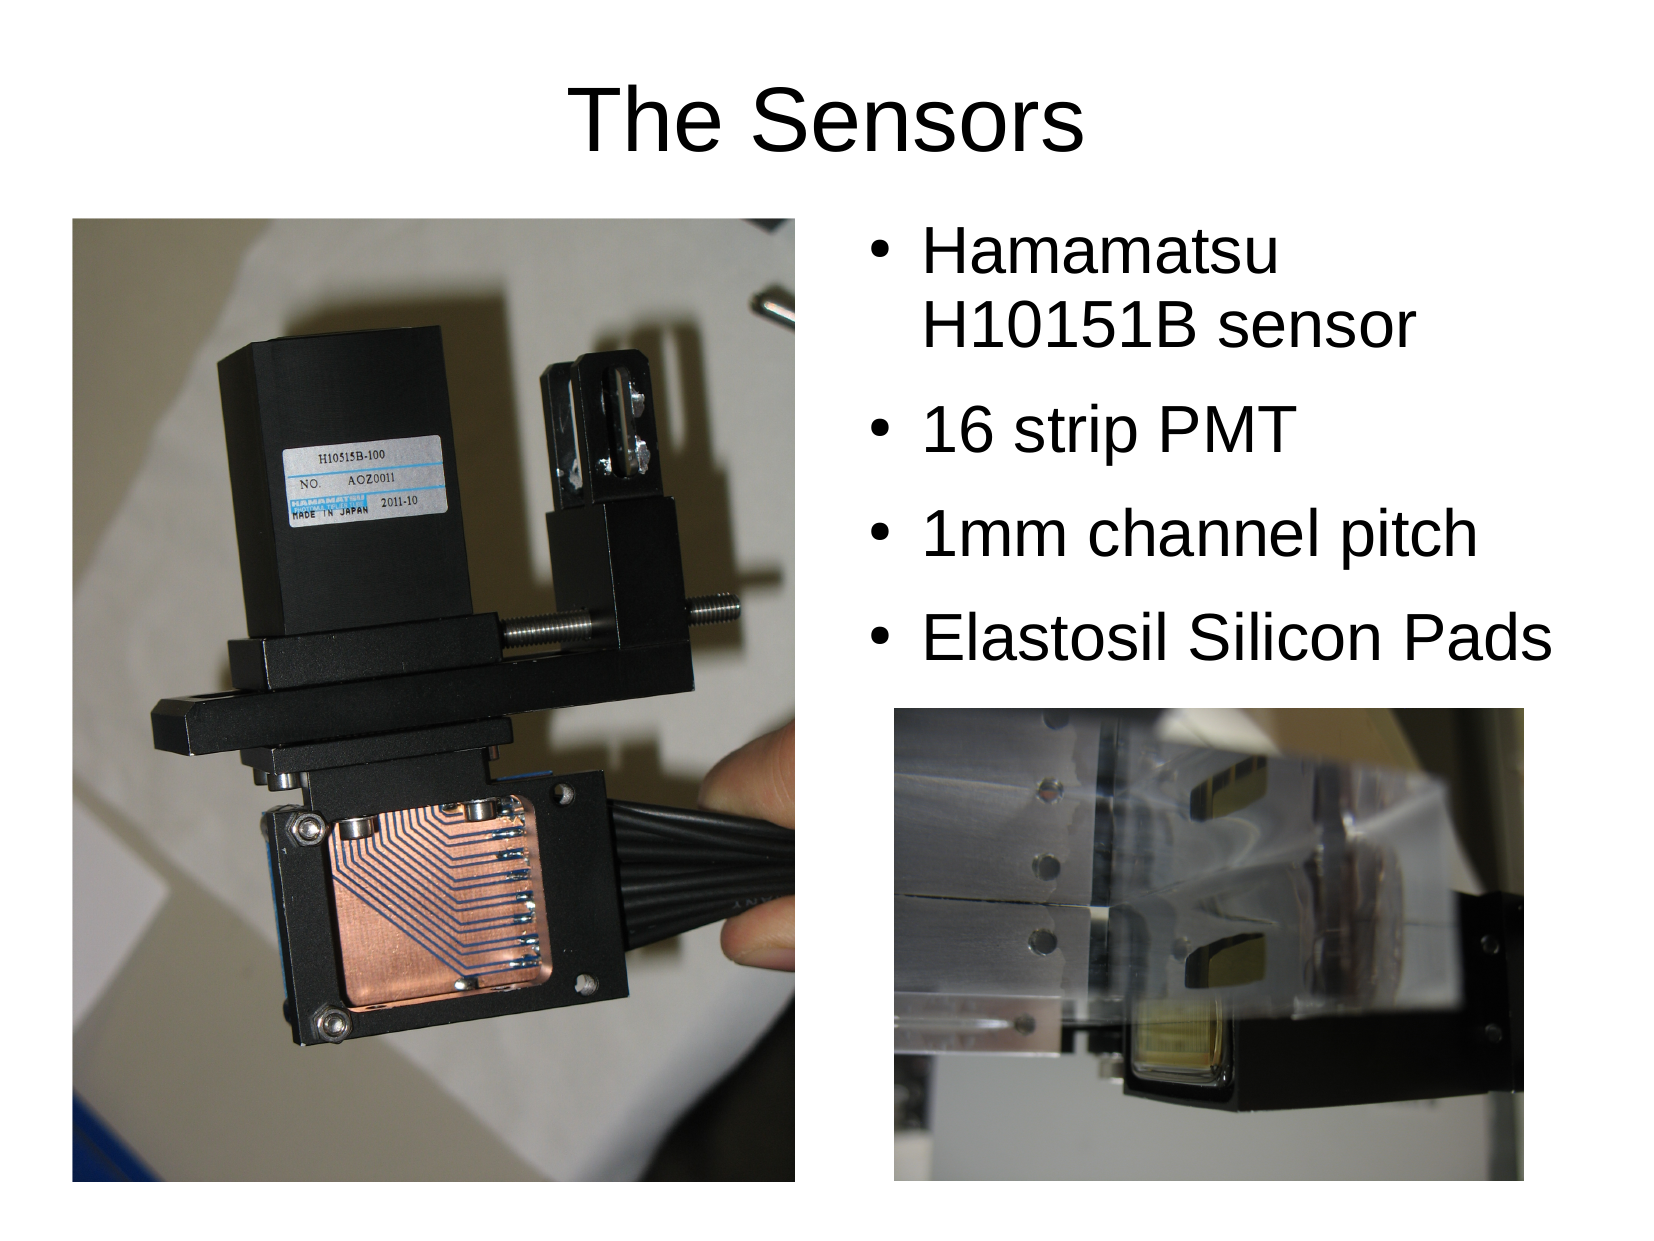

# The Sensors
Hamamatsu
H10151B sensor
16 strip PMT
1mm channel pitch
Elastosil Silicon Pads